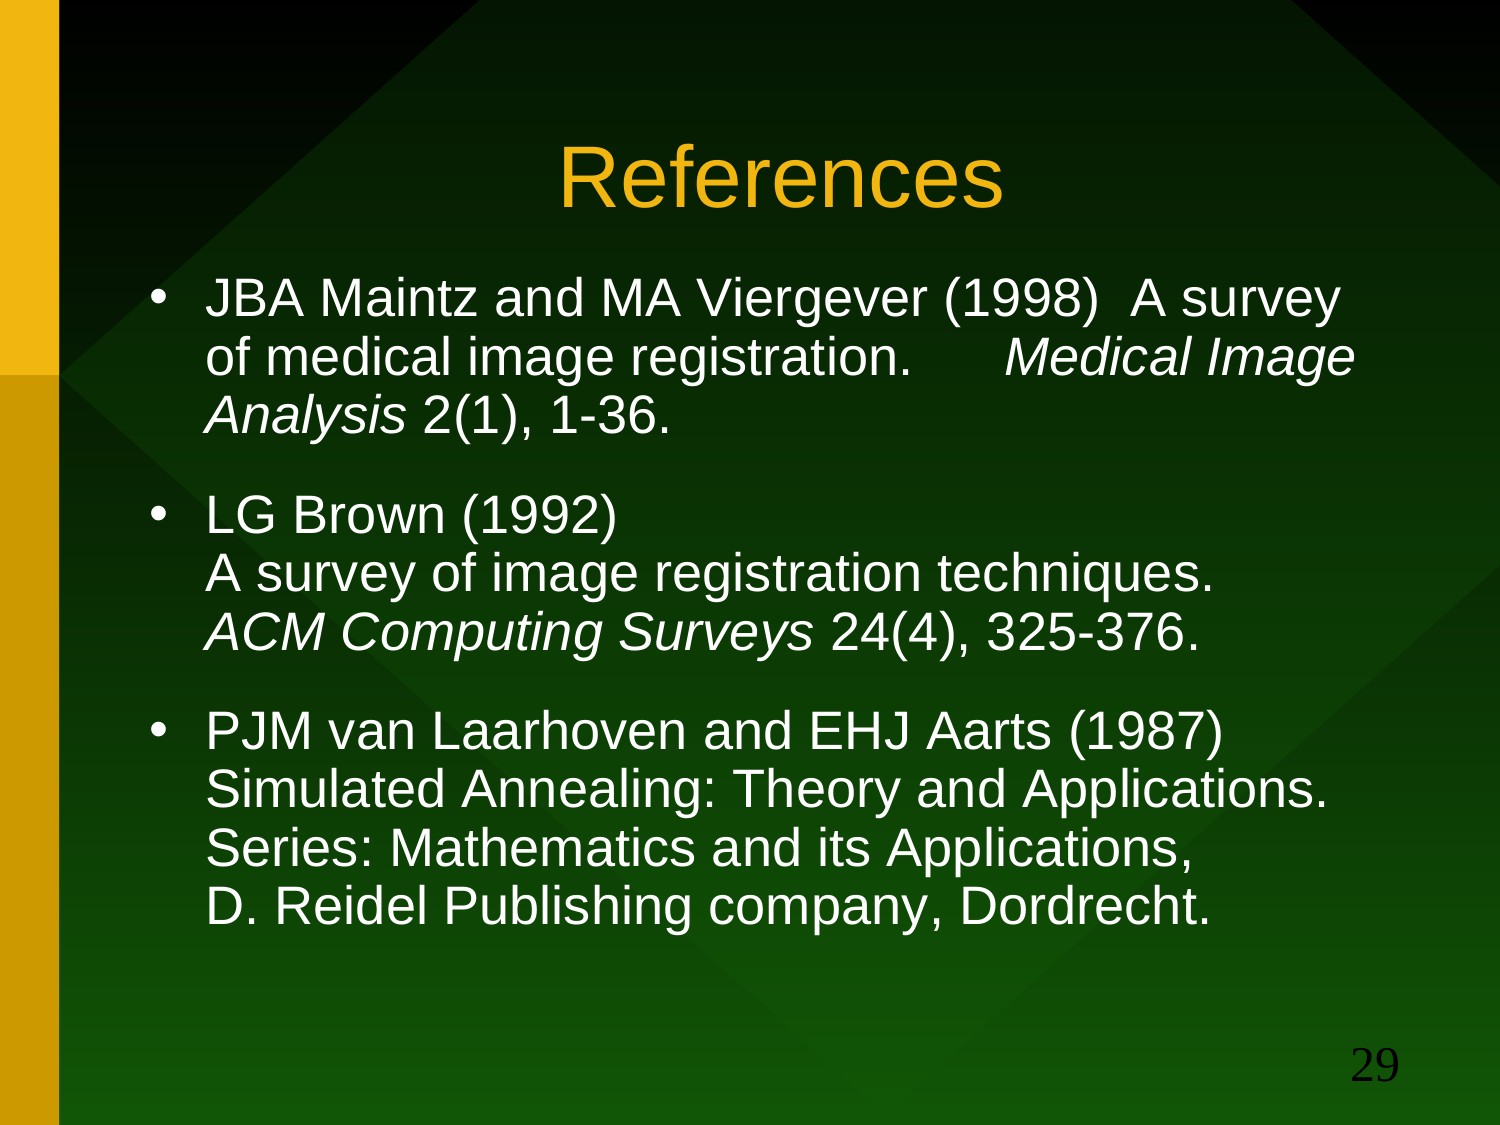

# References
JBA Maintz and MA Viergever (1998) A survey of medical image registration. Medical Image Analysis 2(1), 1-36.
LG Brown (1992) A survey of image registration techniques. ACM Computing Surveys 24(4), 325-376.
PJM van Laarhoven and EHJ Aarts (1987) Simulated Annealing: Theory and Applications. Series: Mathematics and its Applications, D. Reidel Publishing company, Dordrecht.
29